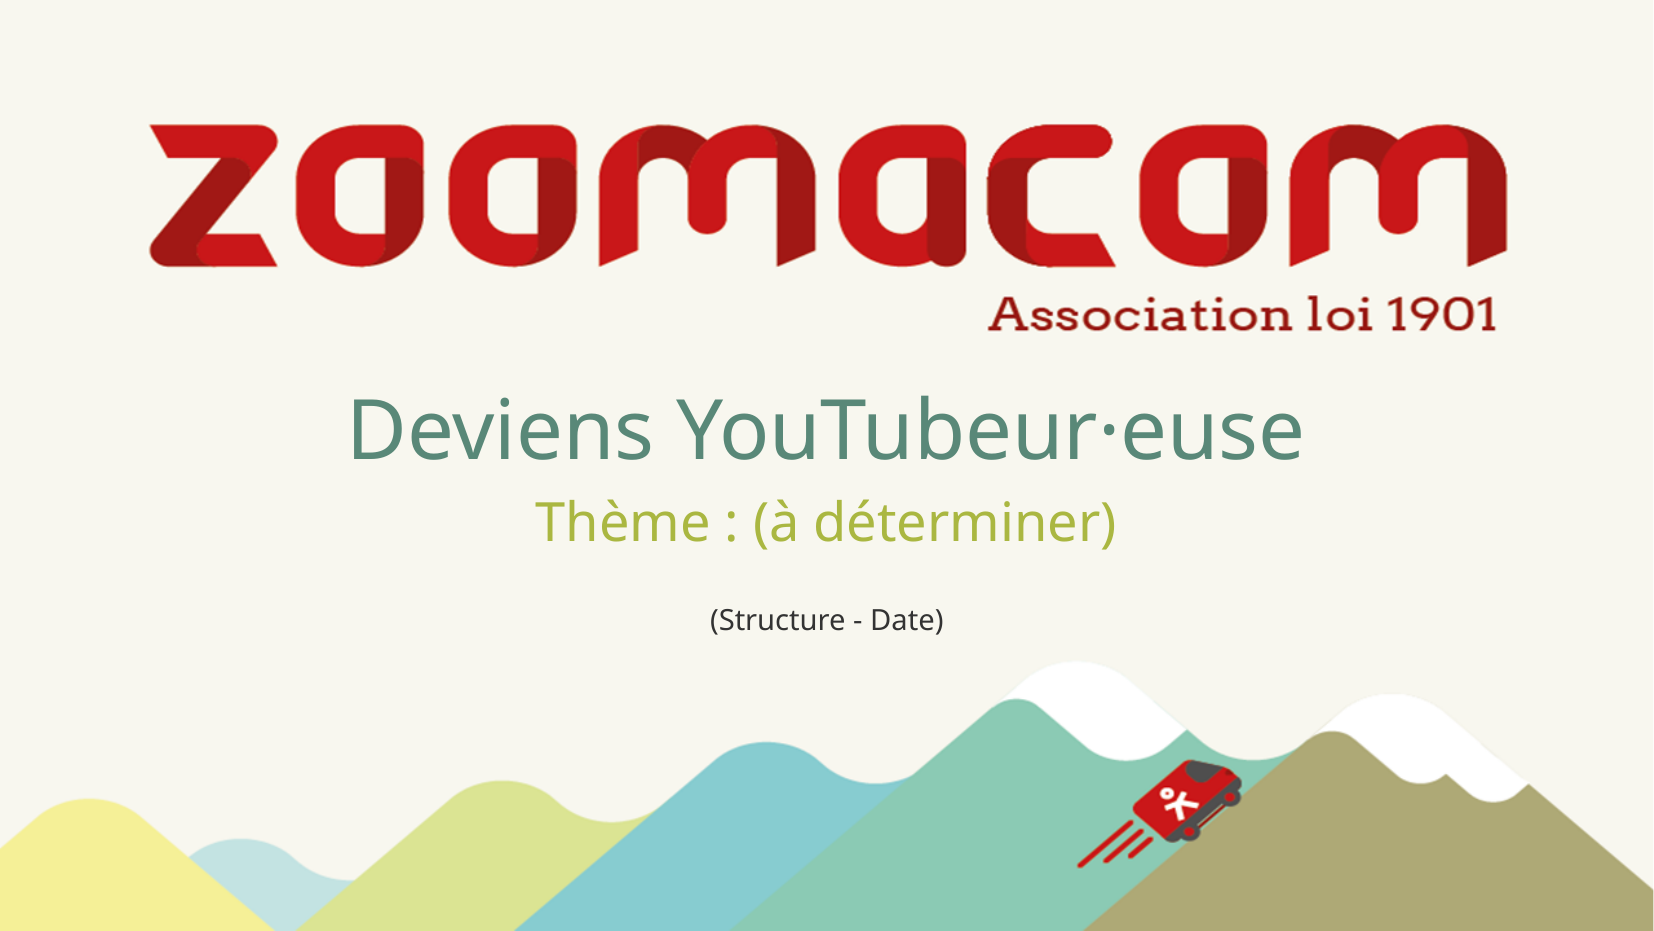

Deviens YouTubeur·euse
Thème : (à déterminer)
(Structure - Date)